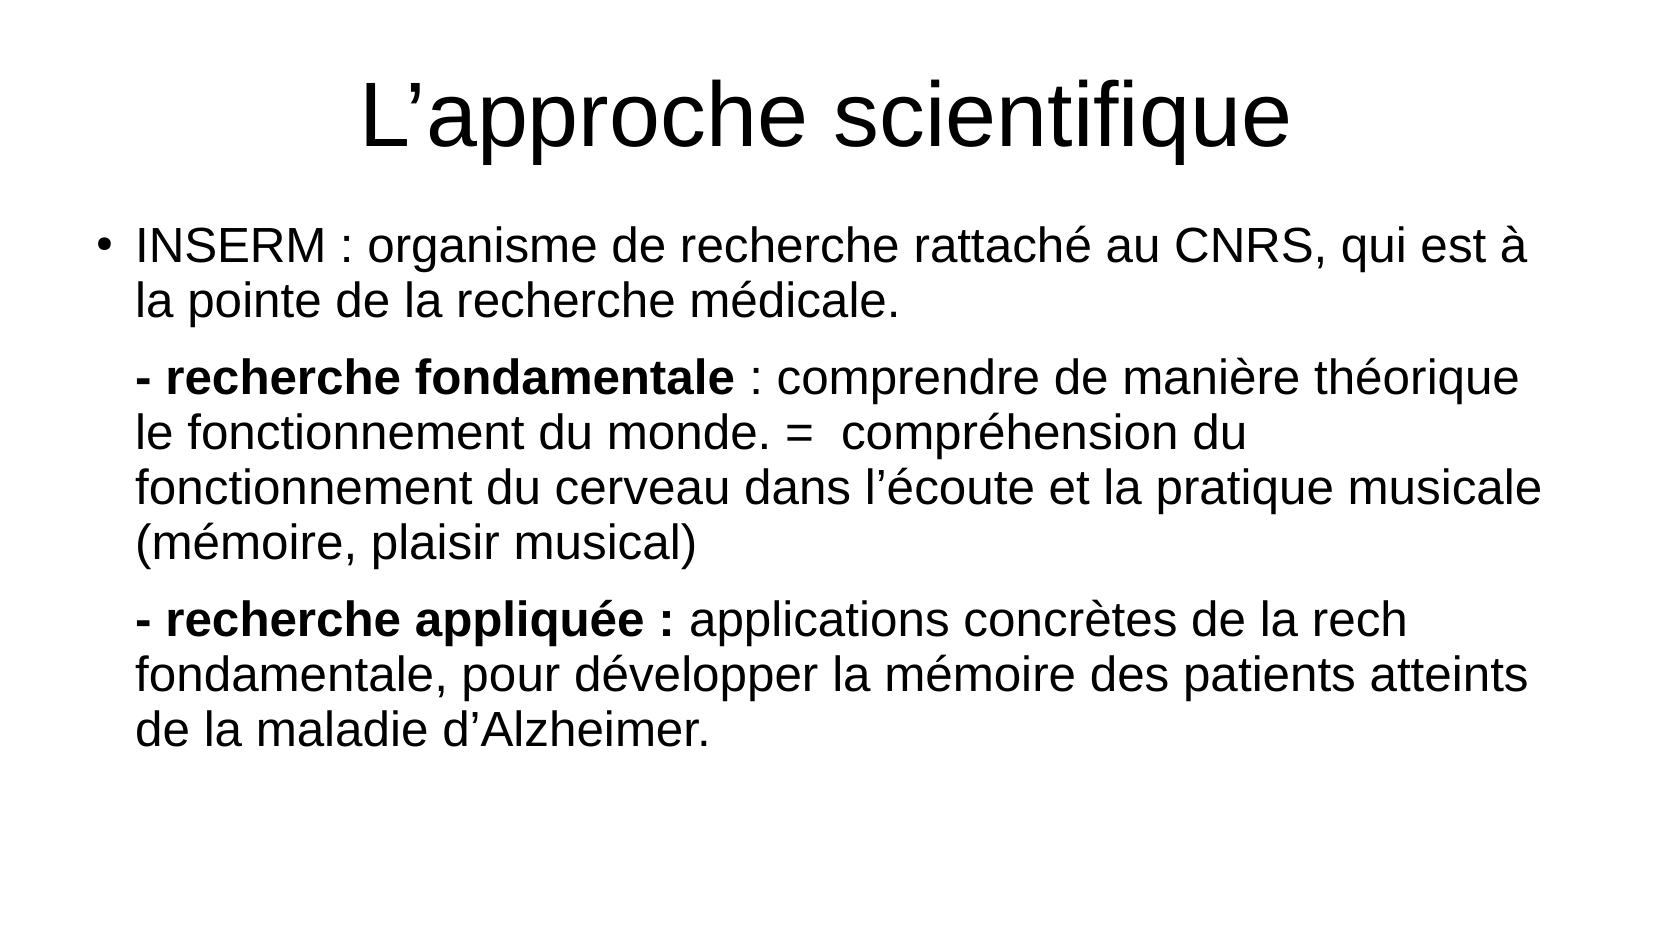

# L’approche scientifique
INSERM : organisme de recherche rattaché au CNRS, qui est à la pointe de la recherche médicale.
- recherche fondamentale : comprendre de manière théorique le fonctionnement du monde. = compréhension du fonctionnement du cerveau dans l’écoute et la pratique musicale (mémoire, plaisir musical)
- recherche appliquée : applications concrètes de la rech fondamentale, pour développer la mémoire des patients atteints de la maladie d’Alzheimer.